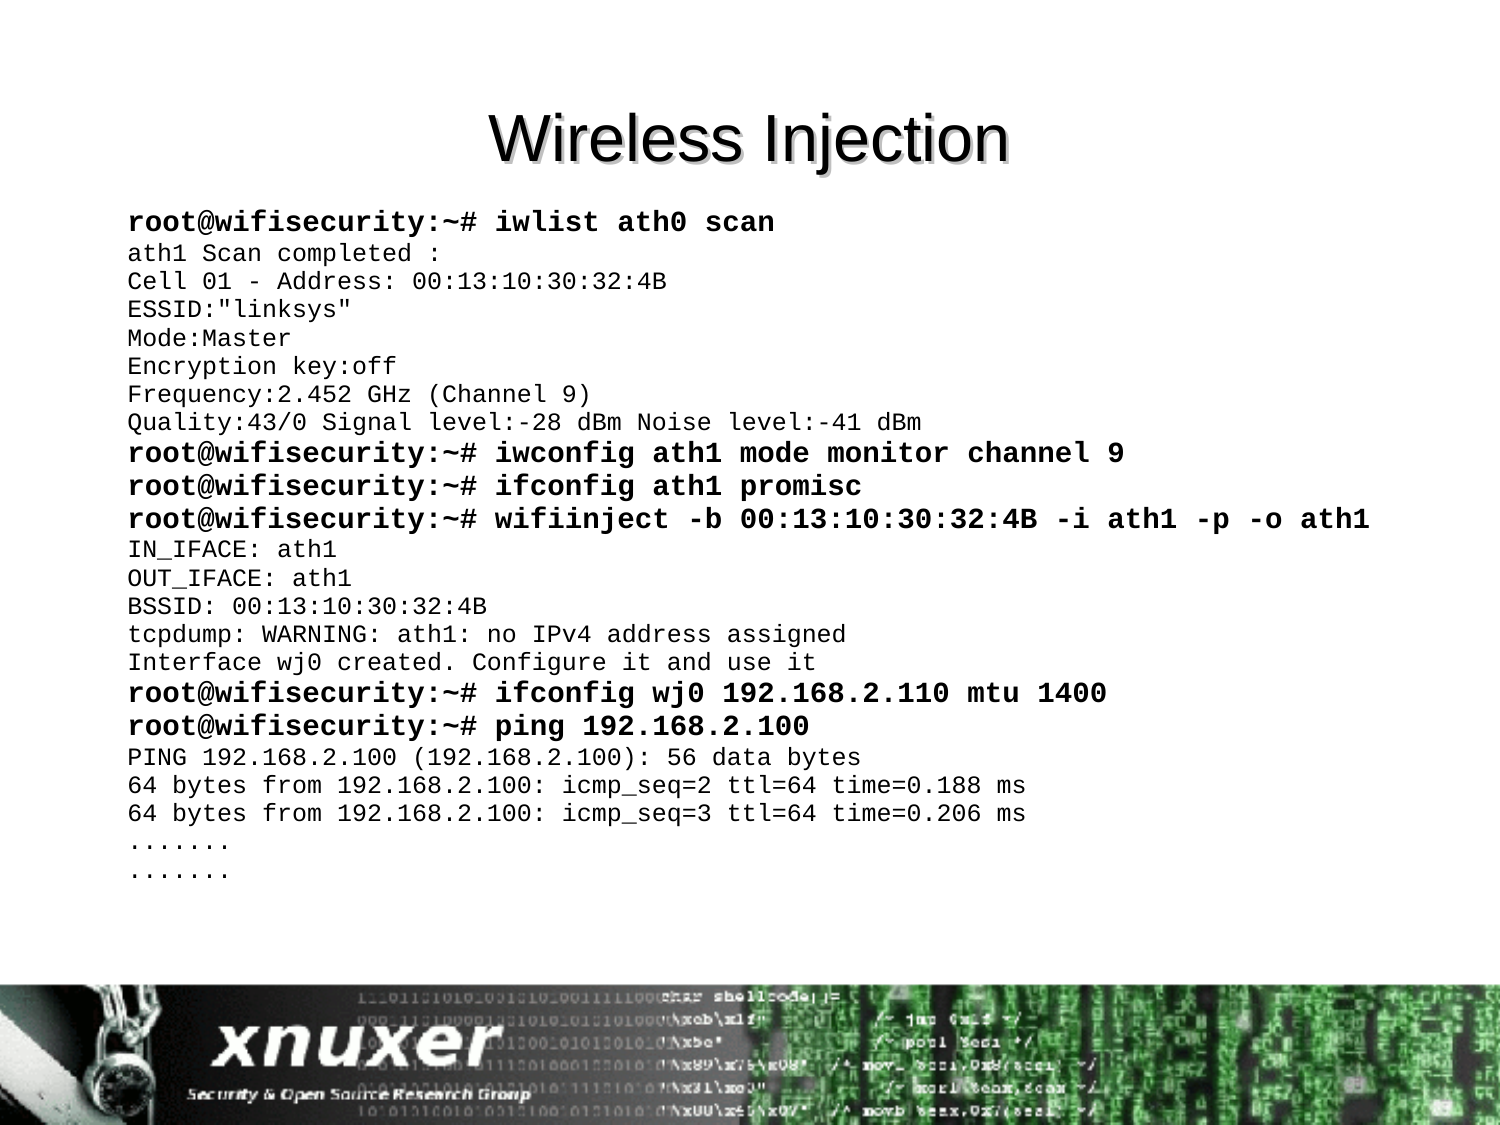

# Wireless Injection
root@wifisecurity:~# iwlist ath0 scan
ath1 Scan completed :
Cell 01 - Address: 00:13:10:30:32:4B
ESSID:"linksys"
Mode:Master
Encryption key:off
Frequency:2.452 GHz (Channel 9)
Quality:43/0 Signal level:-28 dBm Noise level:-41 dBm
root@wifisecurity:~# iwconfig ath1 mode monitor channel 9
root@wifisecurity:~# ifconfig ath1 promisc
root@wifisecurity:~# wifiinject -b 00:13:10:30:32:4B -i ath1 -p -o ath1
IN_IFACE: ath1
OUT_IFACE: ath1
BSSID: 00:13:10:30:32:4B
tcpdump: WARNING: ath1: no IPv4 address assigned
Interface wj0 created. Configure it and use it
root@wifisecurity:~# ifconfig wj0 192.168.2.110 mtu 1400
root@wifisecurity:~# ping 192.168.2.100
PING 192.168.2.100 (192.168.2.100): 56 data bytes
64 bytes from 192.168.2.100: icmp_seq=2 ttl=64 time=0.188 ms
64 bytes from 192.168.2.100: icmp_seq=3 ttl=64 time=0.206 ms
.......
.......